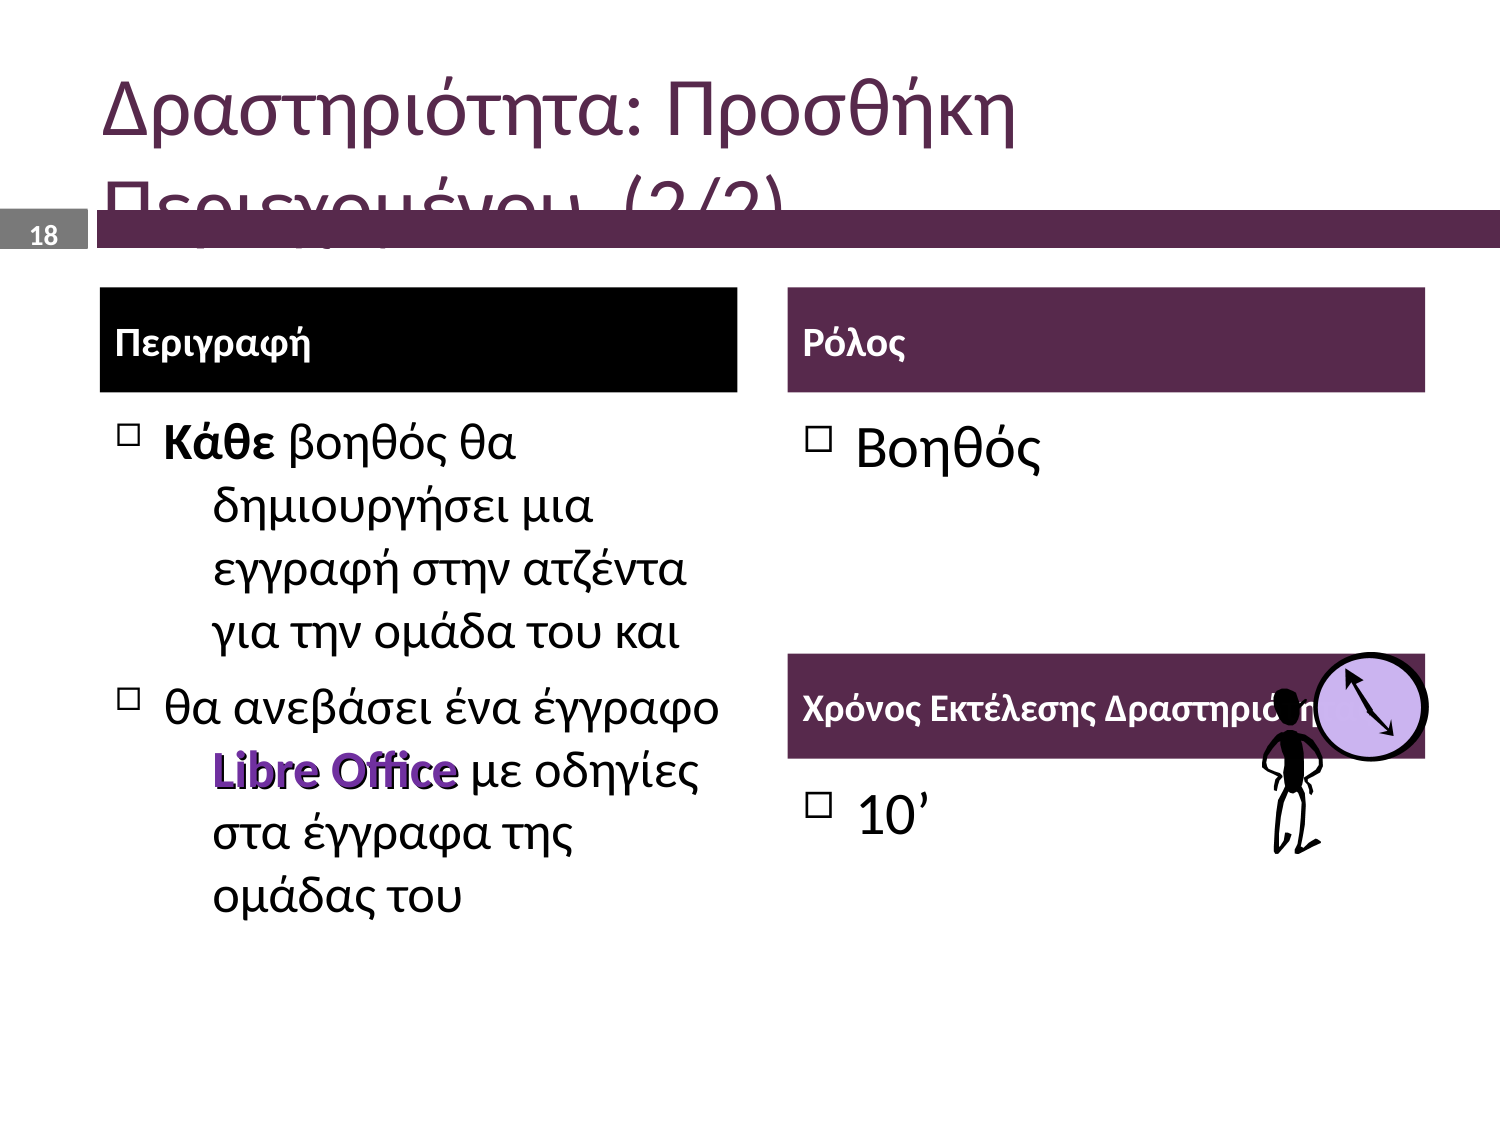

# Δραστηριότητα: Προσθήκη Περιεχομένου (2/2)
Περιγραφή
Ρόλος
Κάθε βοηθός θα δημιουργήσει μια εγγραφή στην ατζέντα για την ομάδα του και
θα ανεβάσει ένα έγγραφο Libre Office με οδηγίες στα έγγραφα της ομάδας του
Βοηθός
Χρόνος Εκτέλεσης Δραστηριότητας
10’